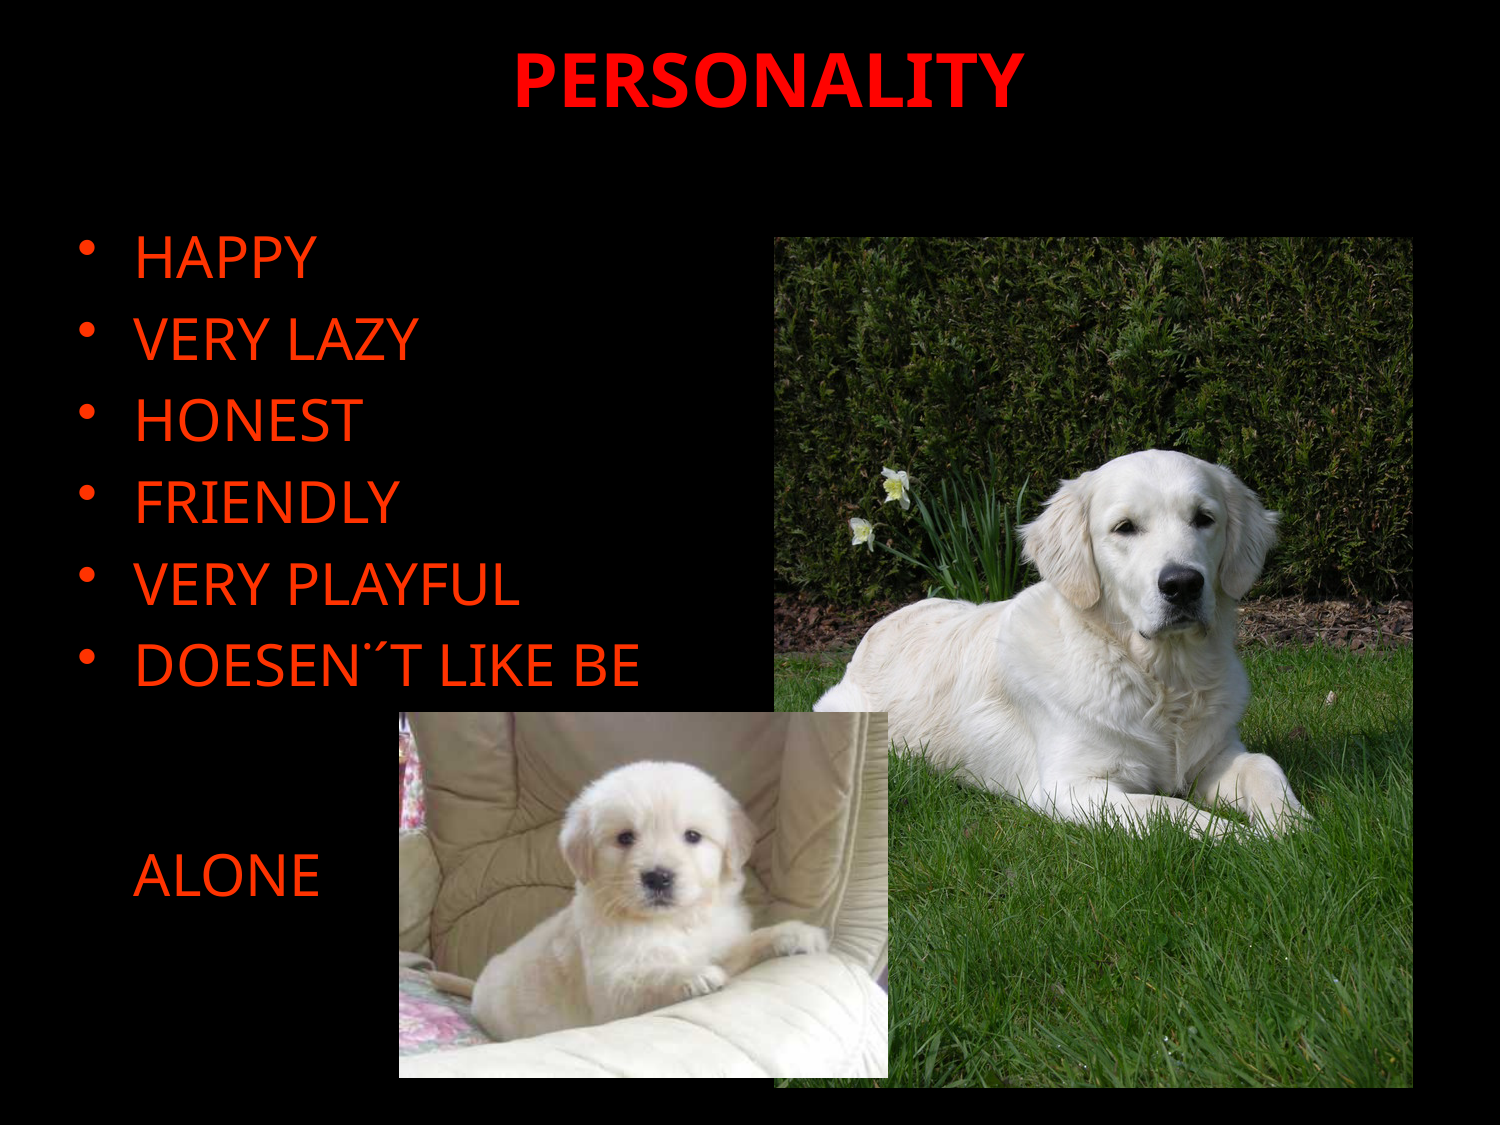

PERSONALITY
# HAPPY
VERY LAZY
HONEST
FRIENDLY
VERY PLAYFUL
DOESEN˙´T LIKE BE ALONE